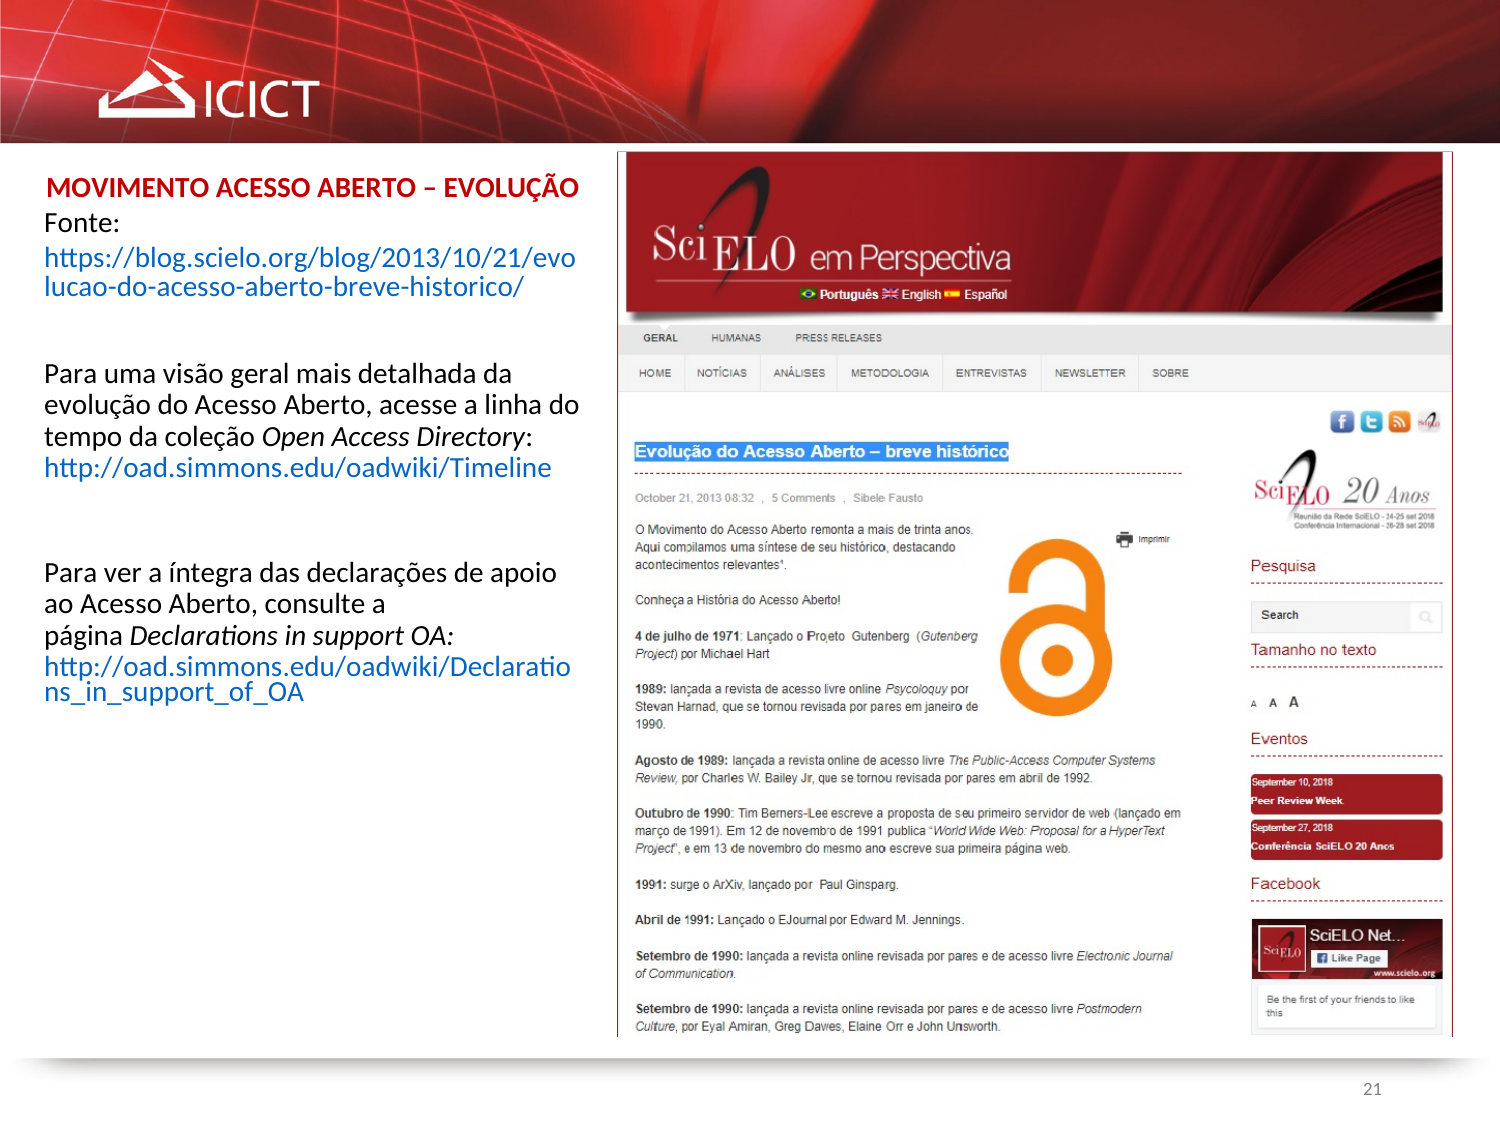

MOVIMENTO ACESSO ABERTO – EVOLUÇÃO
Fonte: https://blog.scielo.org/blog/2013/10/21/evolucao-do-acesso-aberto-breve-historico/
Para uma visão geral mais detalhada da evolução do Acesso Aberto, acesse a linha do tempo da coleção Open Access Directory:  http://oad.simmons.edu/oadwiki/Timeline
Para ver a íntegra das declarações de apoio ao Acesso Aberto, consulte a página Declarations in support OA: http://oad.simmons.edu/oadwiki/Declarations_in_support_of_OA